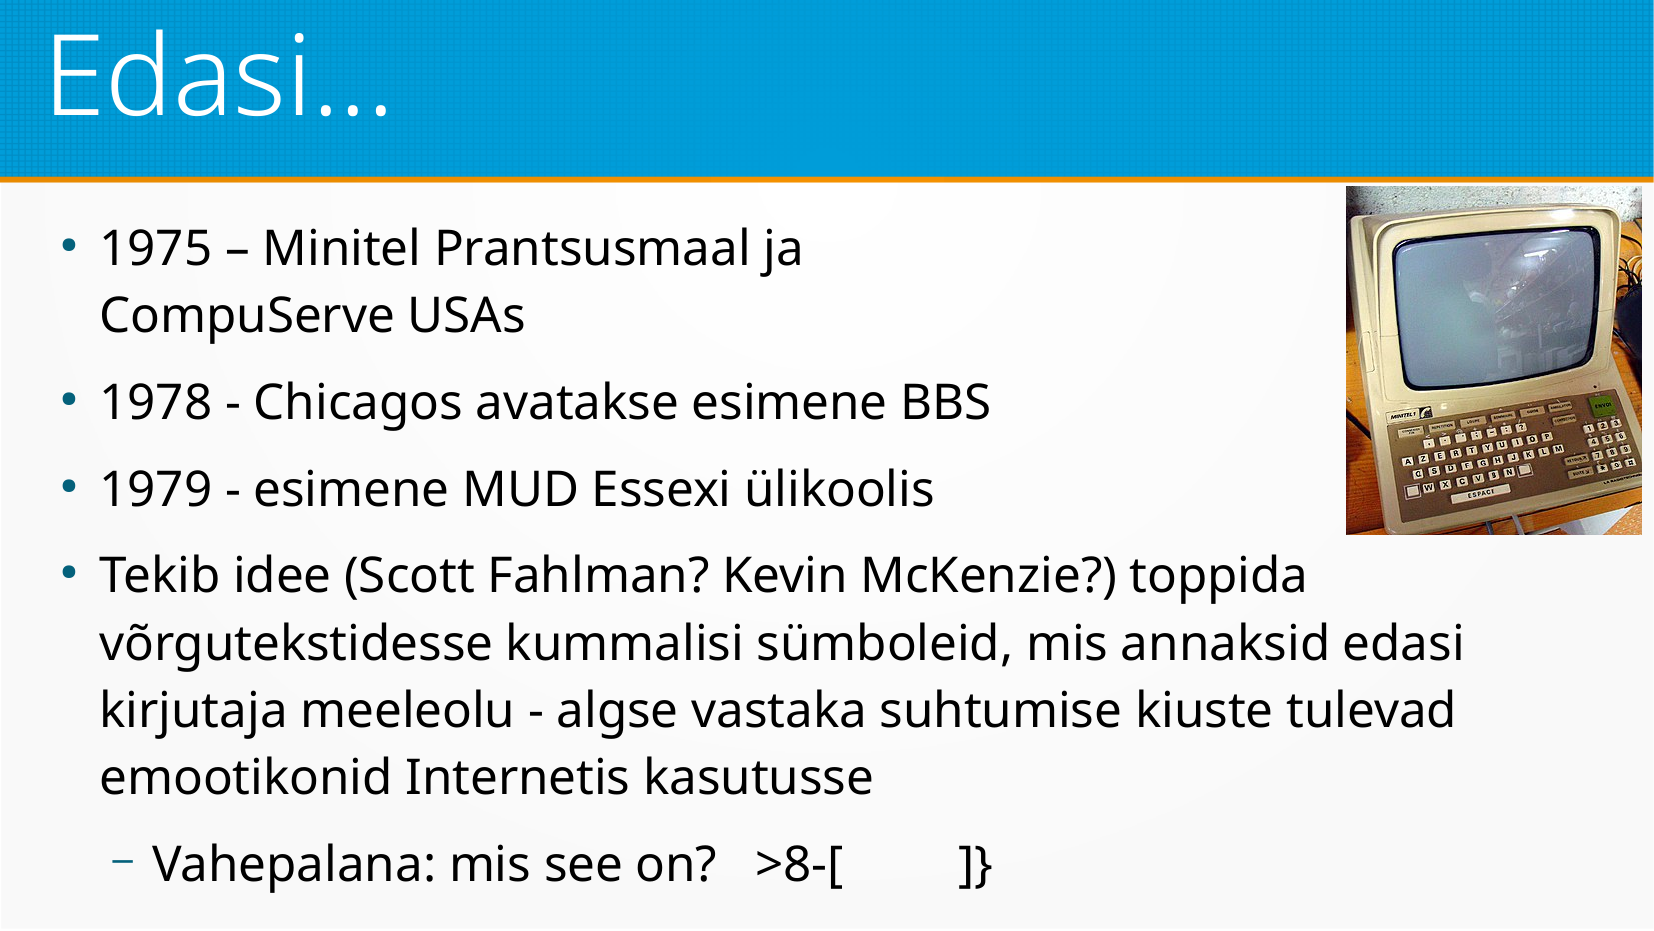

# Edasi...
1975 – Minitel Prantsusmaal ja
CompuServe USAs
1978 - Chicagos avatakse esimene BBS
1979 - esimene MUD Essexi ülikoolis
Tekib idee (Scott Fahlman? Kevin McKenzie?) toppida võrgutekstidesse kummalisi sümboleid, mis annaksid edasi kirjutaja meeleolu - algse vastaka suhtumise kiuste tulevad emootikonid Internetis kasutusse
Vahepalana: mis see on? >8-[ ]}